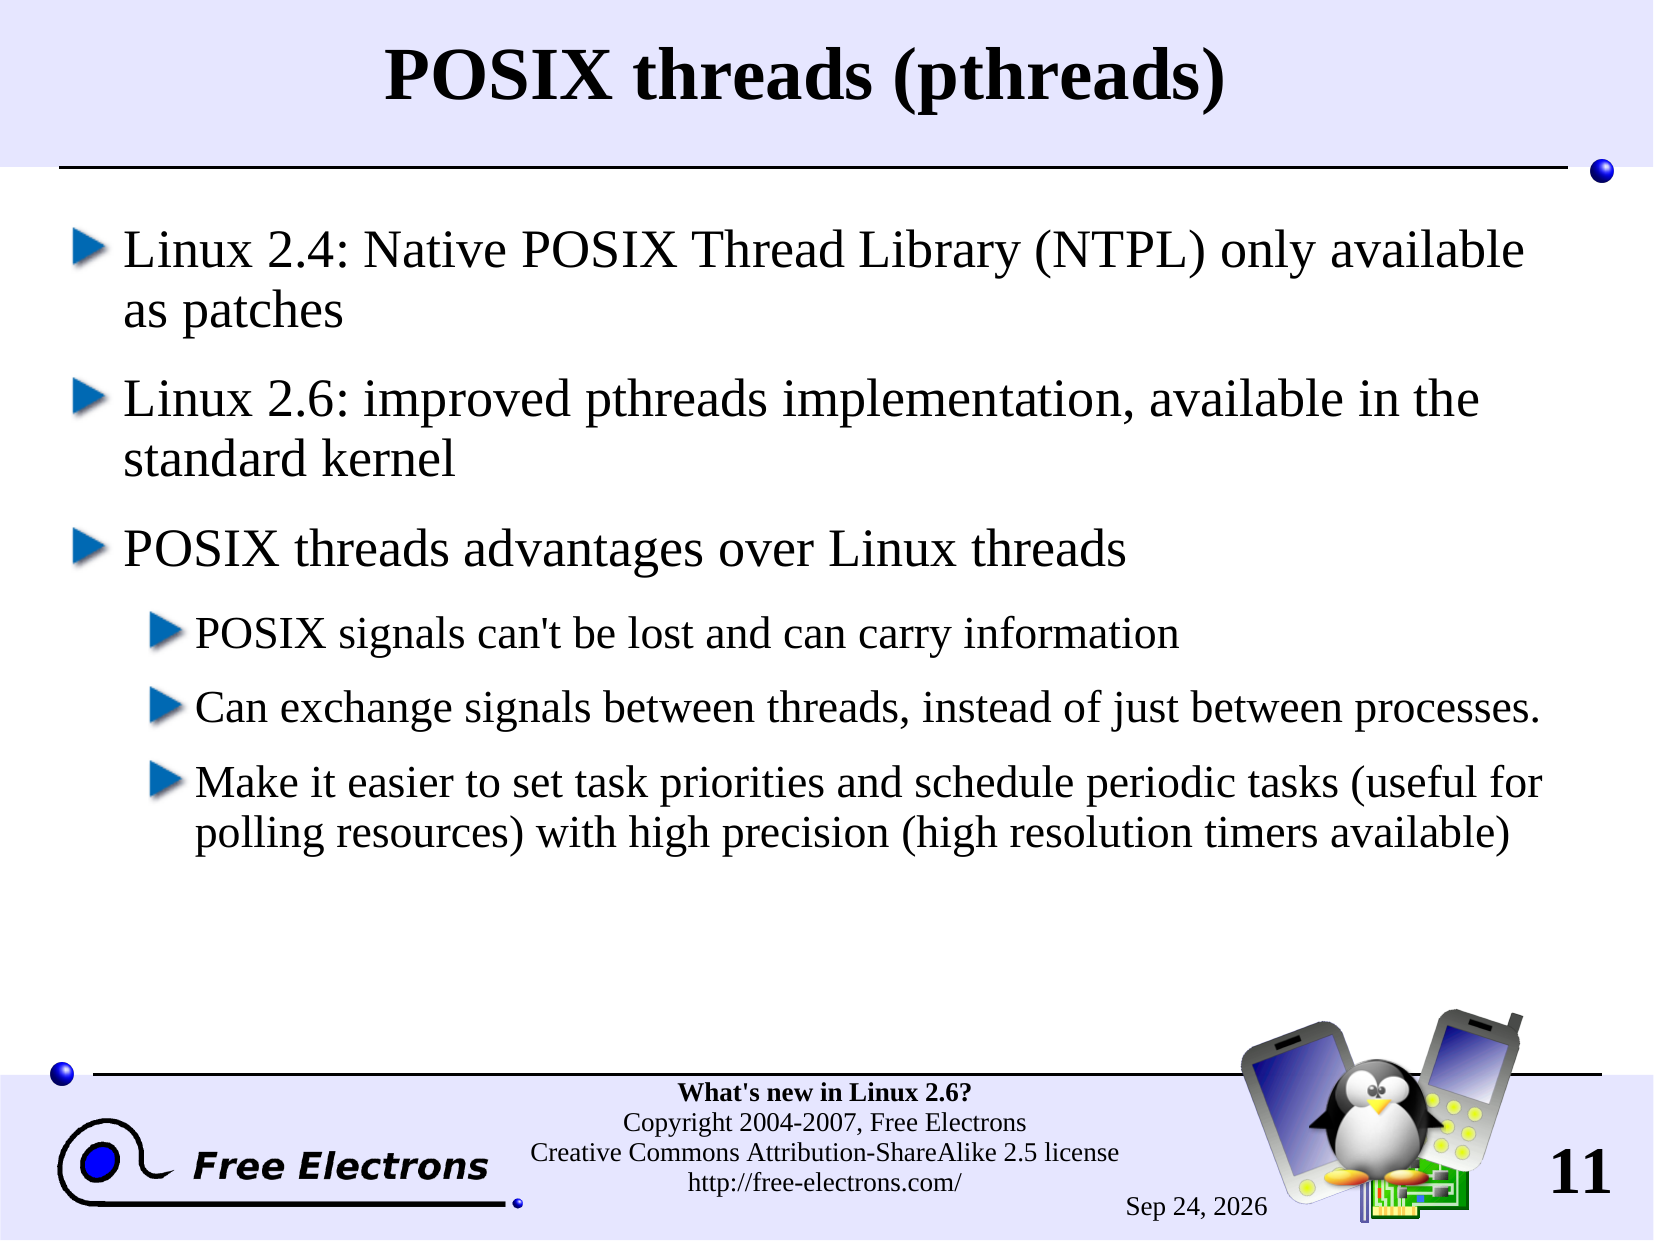

# POSIX threads (pthreads)
Linux 2.4: Native POSIX Thread Library (NTPL) only available as patches
Linux 2.6: improved pthreads implementation, available in the standard kernel
POSIX threads advantages over Linux threads
POSIX signals can't be lost and can carry information
Can exchange signals between threads, instead of just between processes.
Make it easier to set task priorities and schedule periodic tasks (useful for polling resources) with high precision (high resolution timers available)